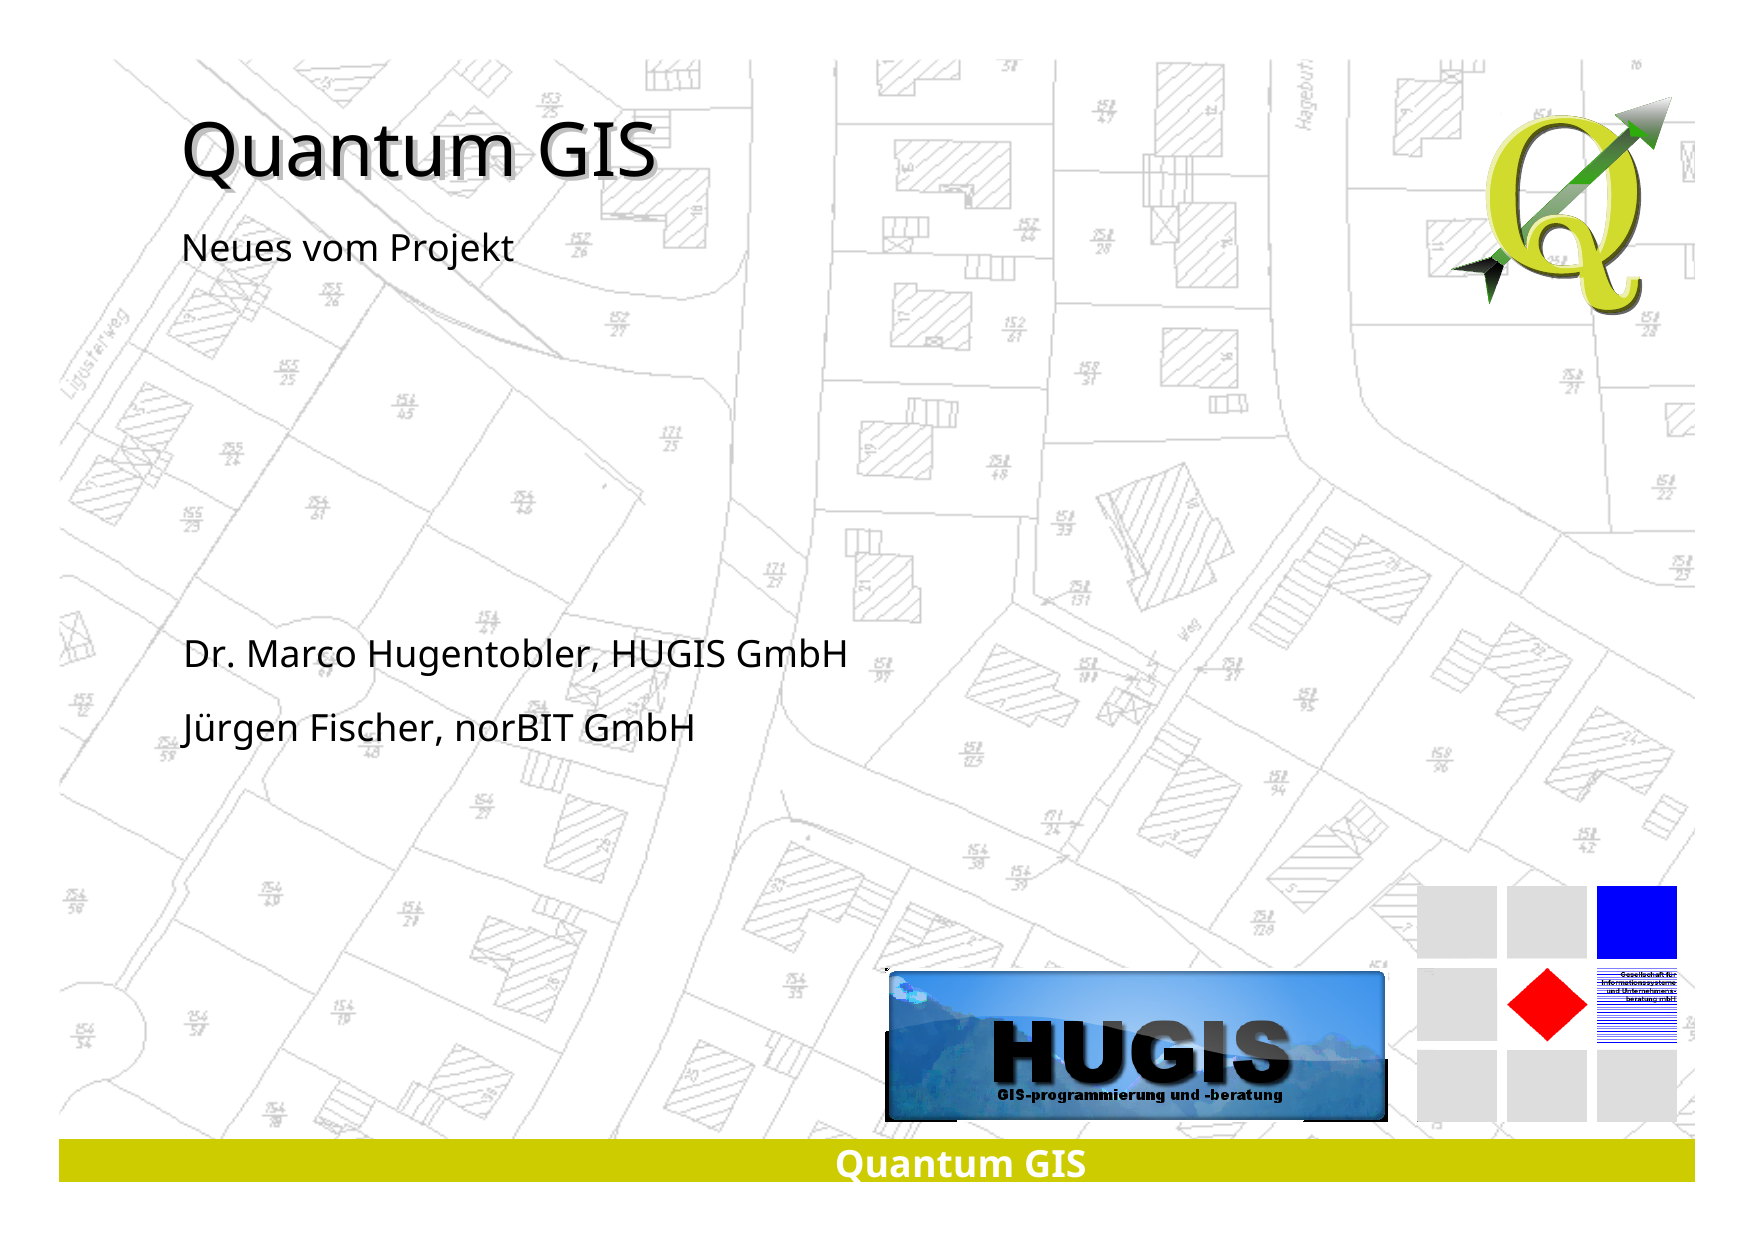

Quantum GIS
Neues vom Projekt
Dr. Marco Hugentobler, HUGIS GmbH
Jürgen Fischer, norBIT GmbH